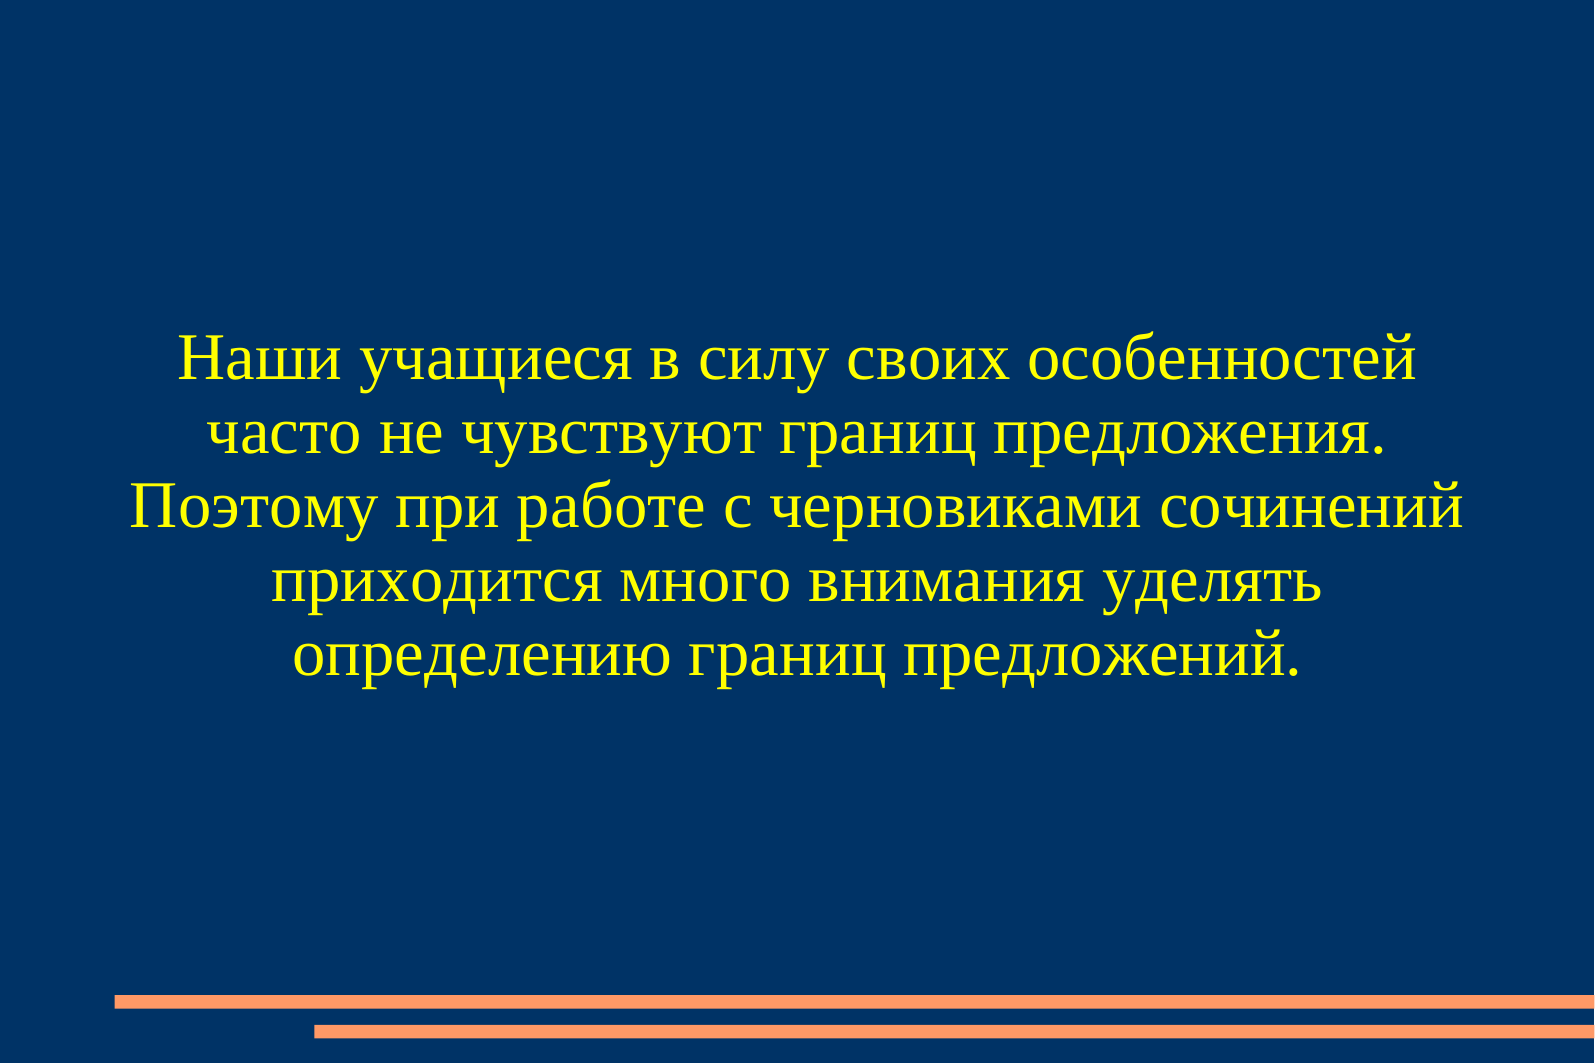

# Наши учащиеся в силу своих особенностей часто не чувствуют границ предложения. Поэтому при работе с черновиками сочинений приходится много внимания уделять определению границ предложений.